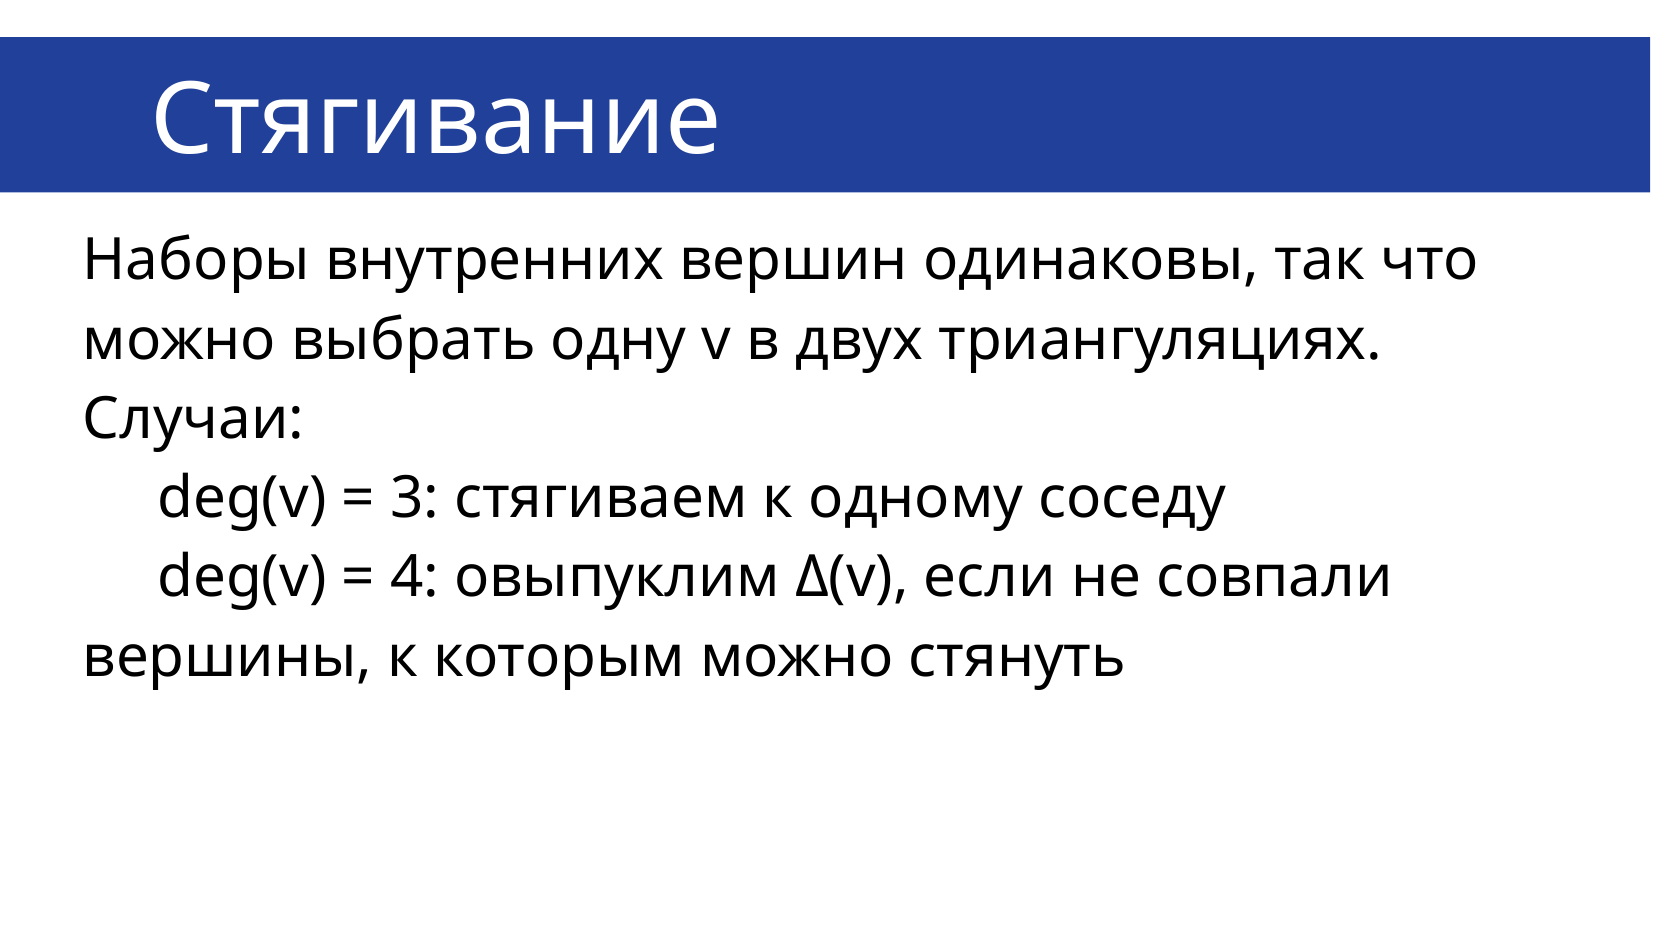

# Стягивание
Наборы внутренних вершин одинаковы, так что можно выбрать одну v в двух триангуляциях.
Случаи:
	deg(v) = 3: стягиваем к одному соседу
	deg(v) = 4: овыпуклим Δ(v), если не совпали вершины, к которым можно стянуть